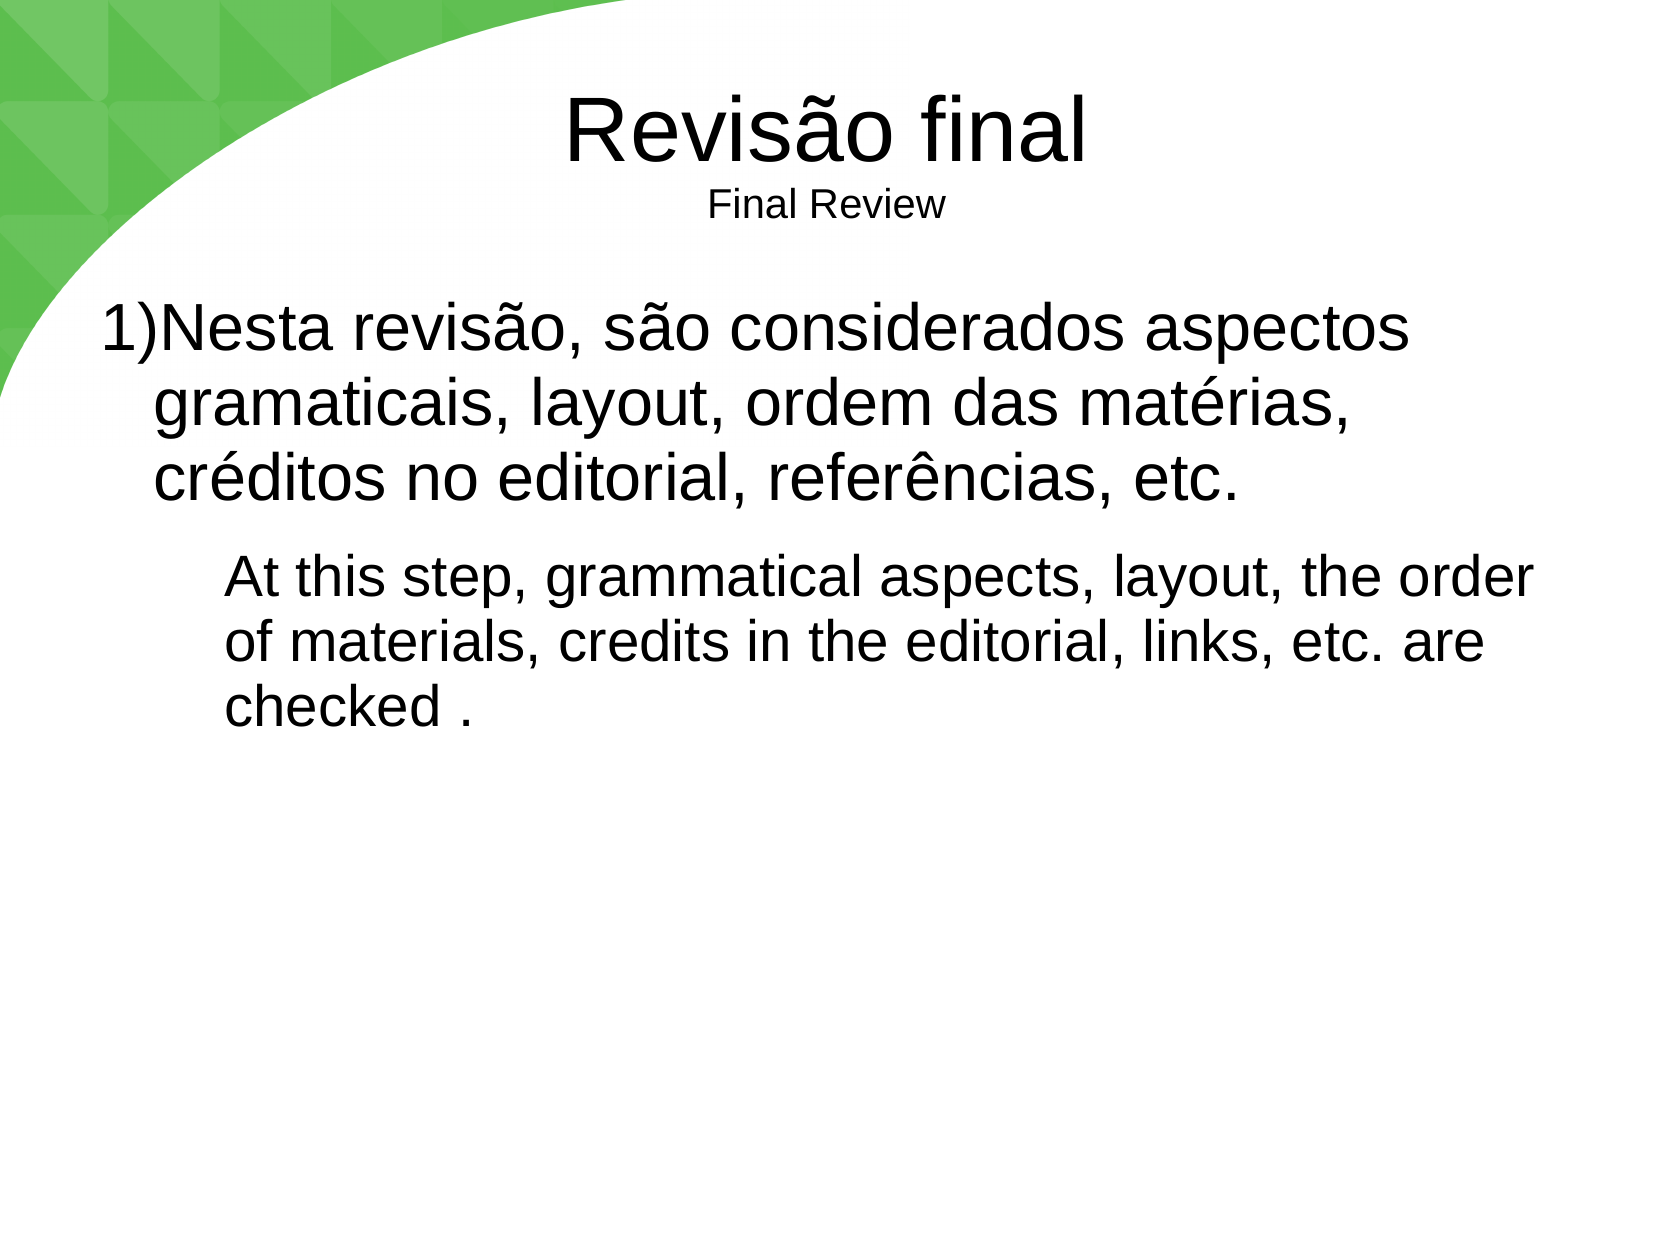

# Revisão final Final Review
Nesta revisão, são considerados aspectos gramaticais, layout, ordem das matérias, créditos no editorial, referências, etc.
At this step, grammatical aspects, layout, the order of materials, credits in the editorial, links, etc. are checked .